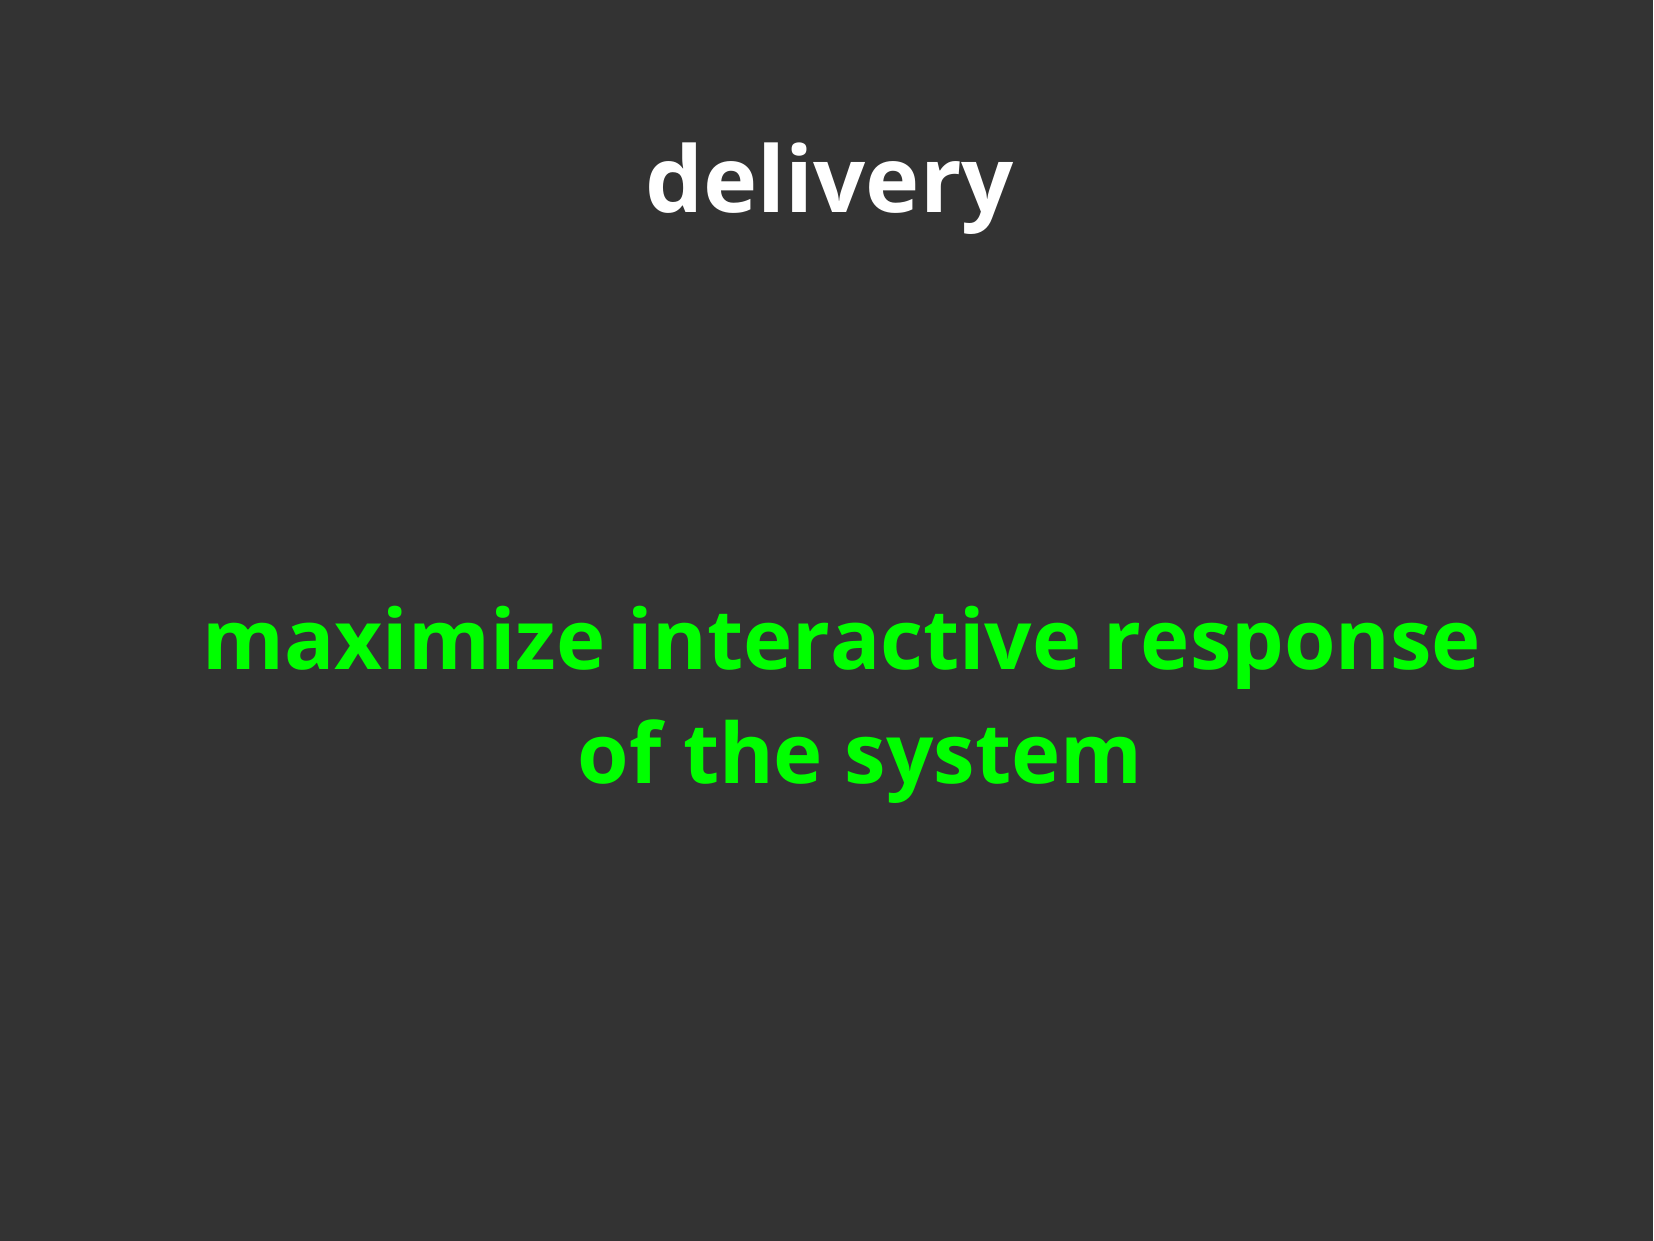

# delivery
maximize interactive response of the system